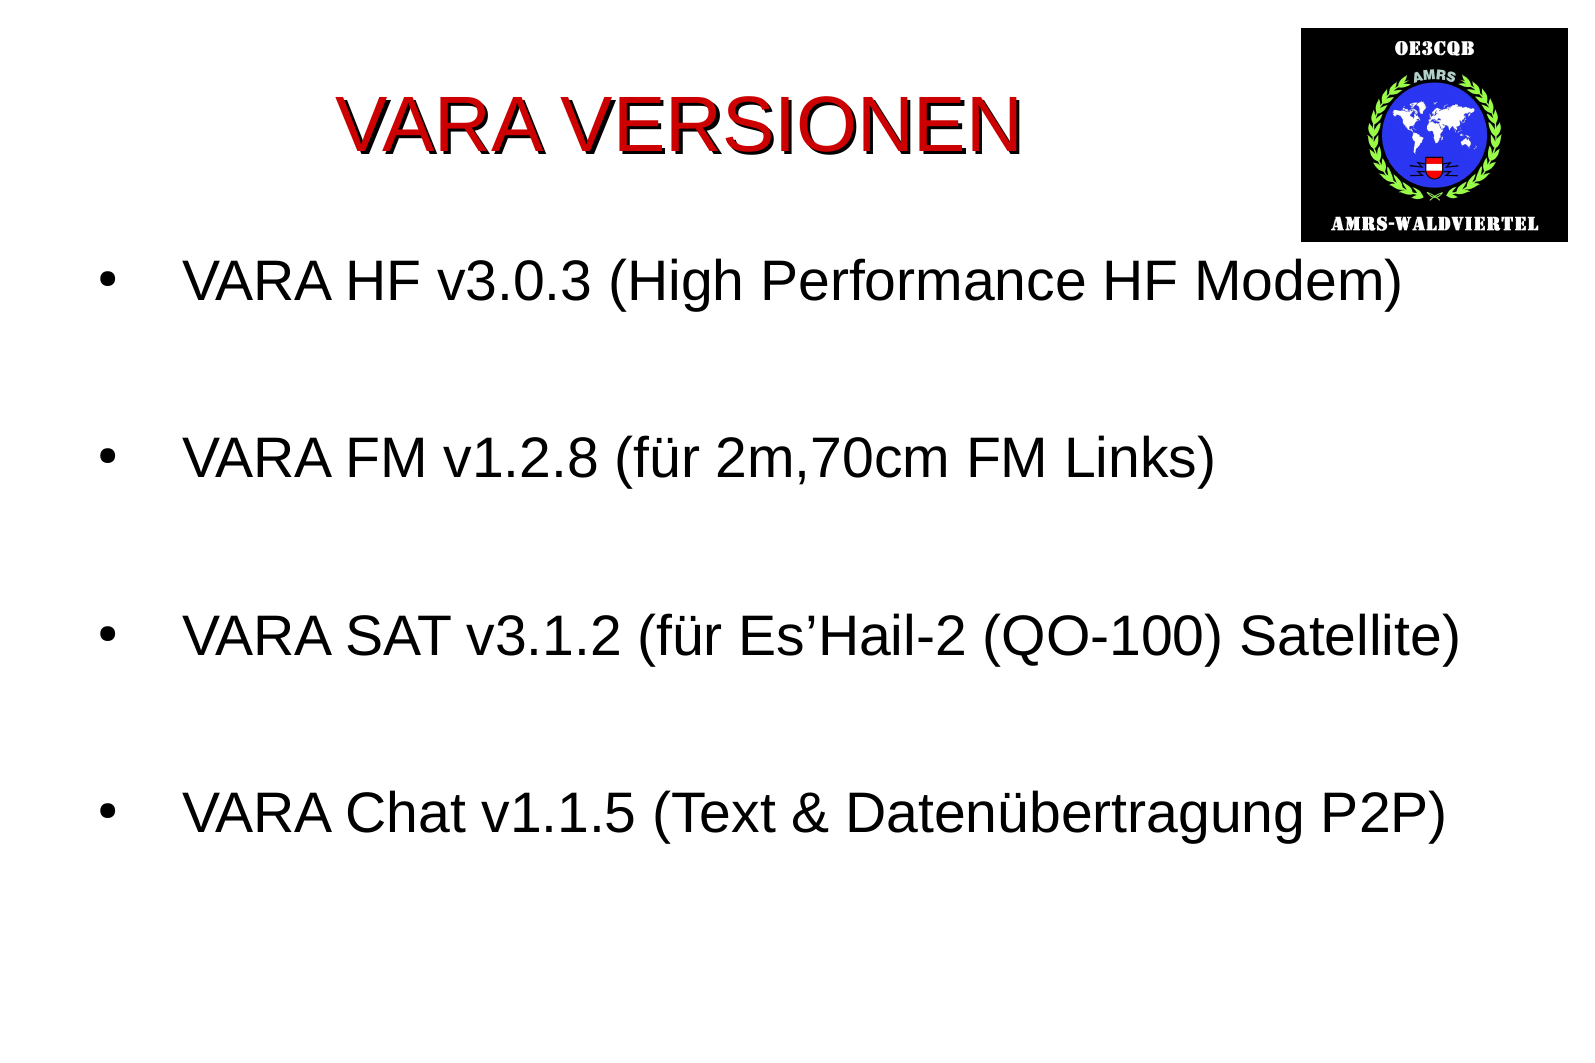

# VARA VERSIONEN
 VARA HF v3.0.3 (High Performance HF Modem)
 VARA FM v1.2.8 (für 2m,70cm FM Links)
 VARA SAT v3.1.2 (für Es’Hail-2 (QO-100) Satellite)
 VARA Chat v1.1.5 (Text & Datenübertragung P2P)